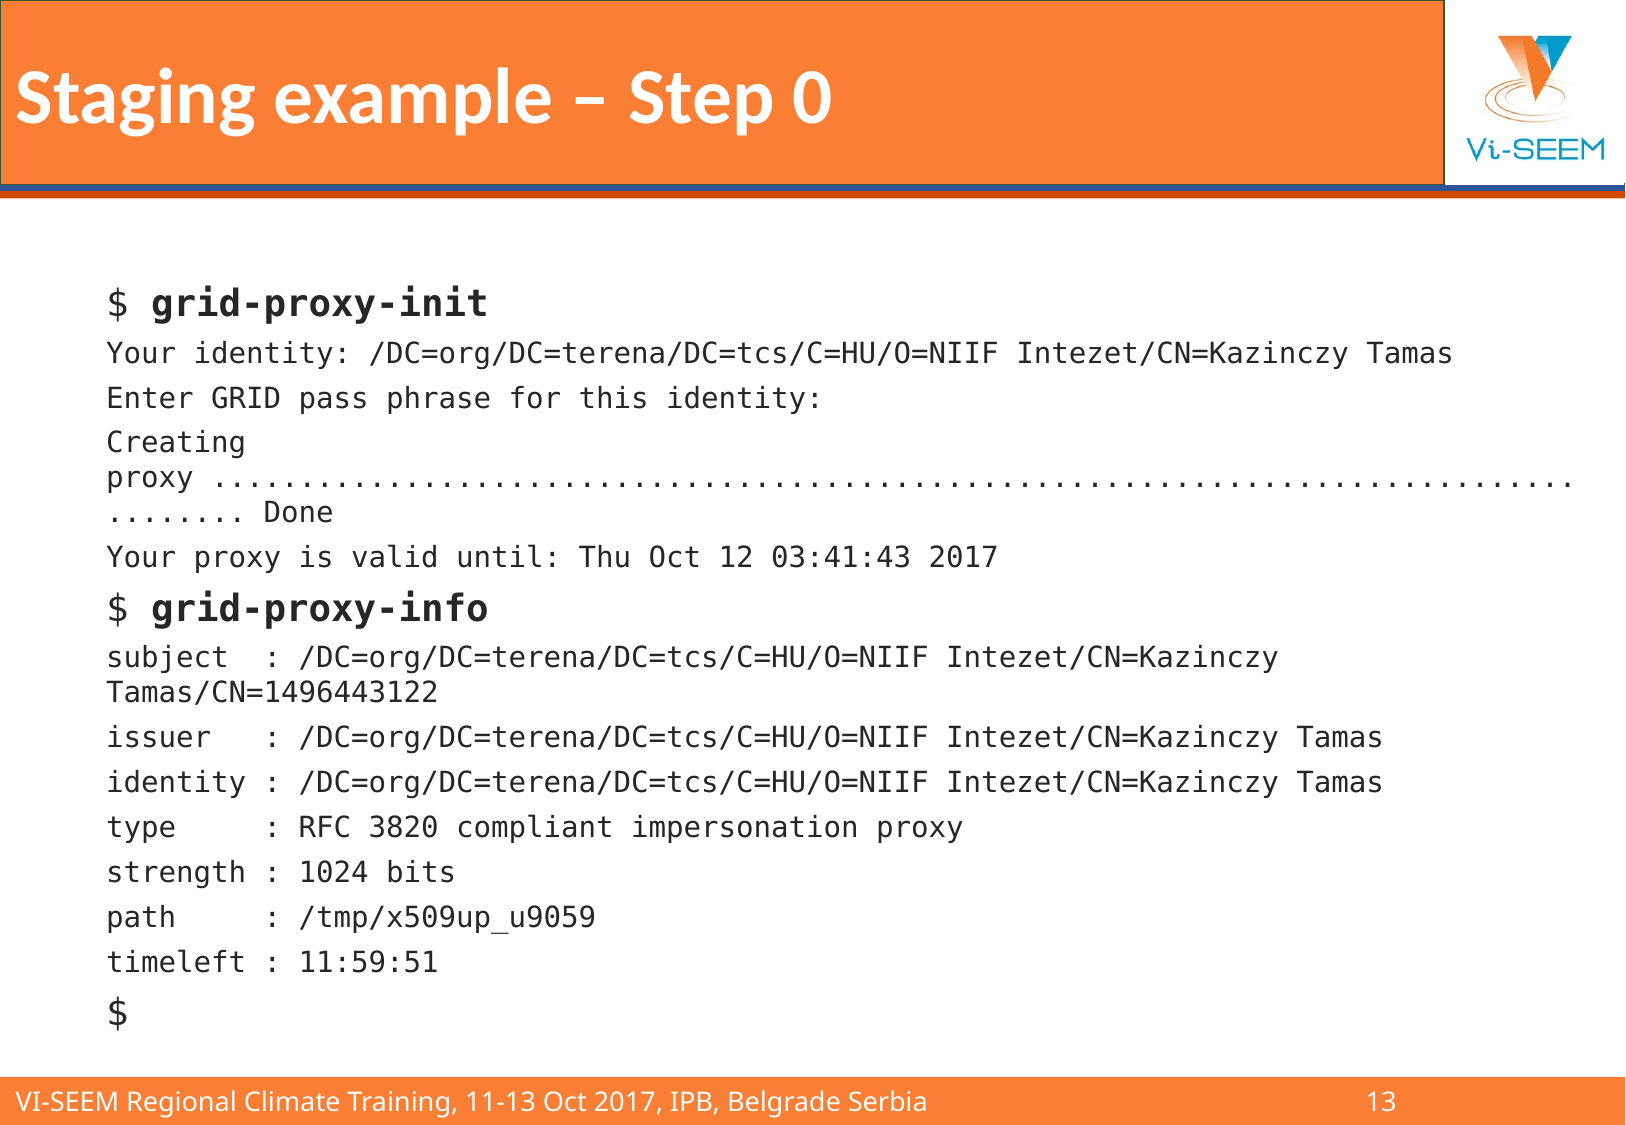

# Staging example – Step 0
$ grid-proxy-init
Your identity: /DC=org/DC=terena/DC=tcs/C=HU/O=NIIF Intezet/CN=Kazinczy Tamas
Enter GRID pass phrase for this identity:
Creating proxy ...................................................................................... Done
Your proxy is valid until: Thu Oct 12 03:41:43 2017
$ grid-proxy-info
subject : /DC=org/DC=terena/DC=tcs/C=HU/O=NIIF Intezet/CN=Kazinczy Tamas/CN=1496443122
issuer : /DC=org/DC=terena/DC=tcs/C=HU/O=NIIF Intezet/CN=Kazinczy Tamas
identity : /DC=org/DC=terena/DC=tcs/C=HU/O=NIIF Intezet/CN=Kazinczy Tamas
type : RFC 3820 compliant impersonation proxy
strength : 1024 bits
path : /tmp/x509up_u9059
timeleft : 11:59:51
$
VI-SEEM Regional Climate Training, 11-13 Oct 2017, IPB, Belgrade Serbia